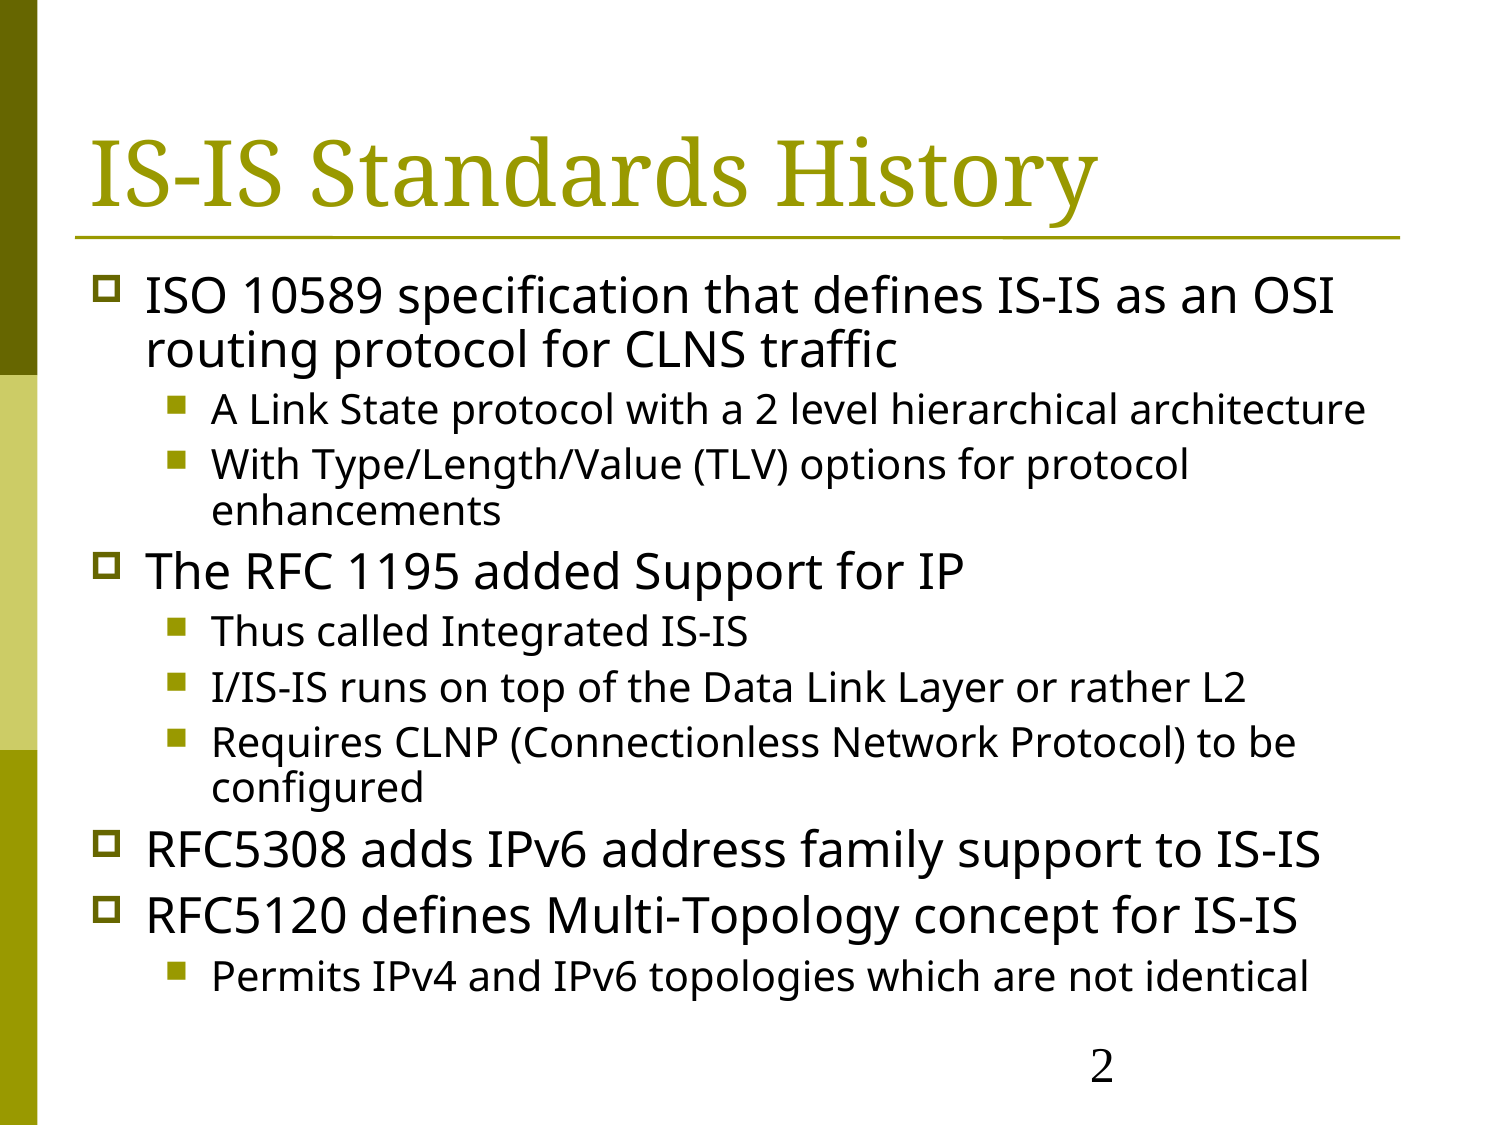

# IS-IS Standards History
ISO 10589 specification that defines IS-IS as an OSI routing protocol for CLNS traffic
A Link State protocol with a 2 level hierarchical architecture
With Type/Length/Value (TLV) options for protocol enhancements
The RFC 1195 added Support for IP
Thus called Integrated IS-IS
I/IS-IS runs on top of the Data Link Layer or rather L2
Requires CLNP (Connectionless Network Protocol) to be configured
RFC5308 adds IPv6 address family support to IS-IS
RFC5120 defines Multi-Topology concept for IS-IS
Permits IPv4 and IPv6 topologies which are not identical